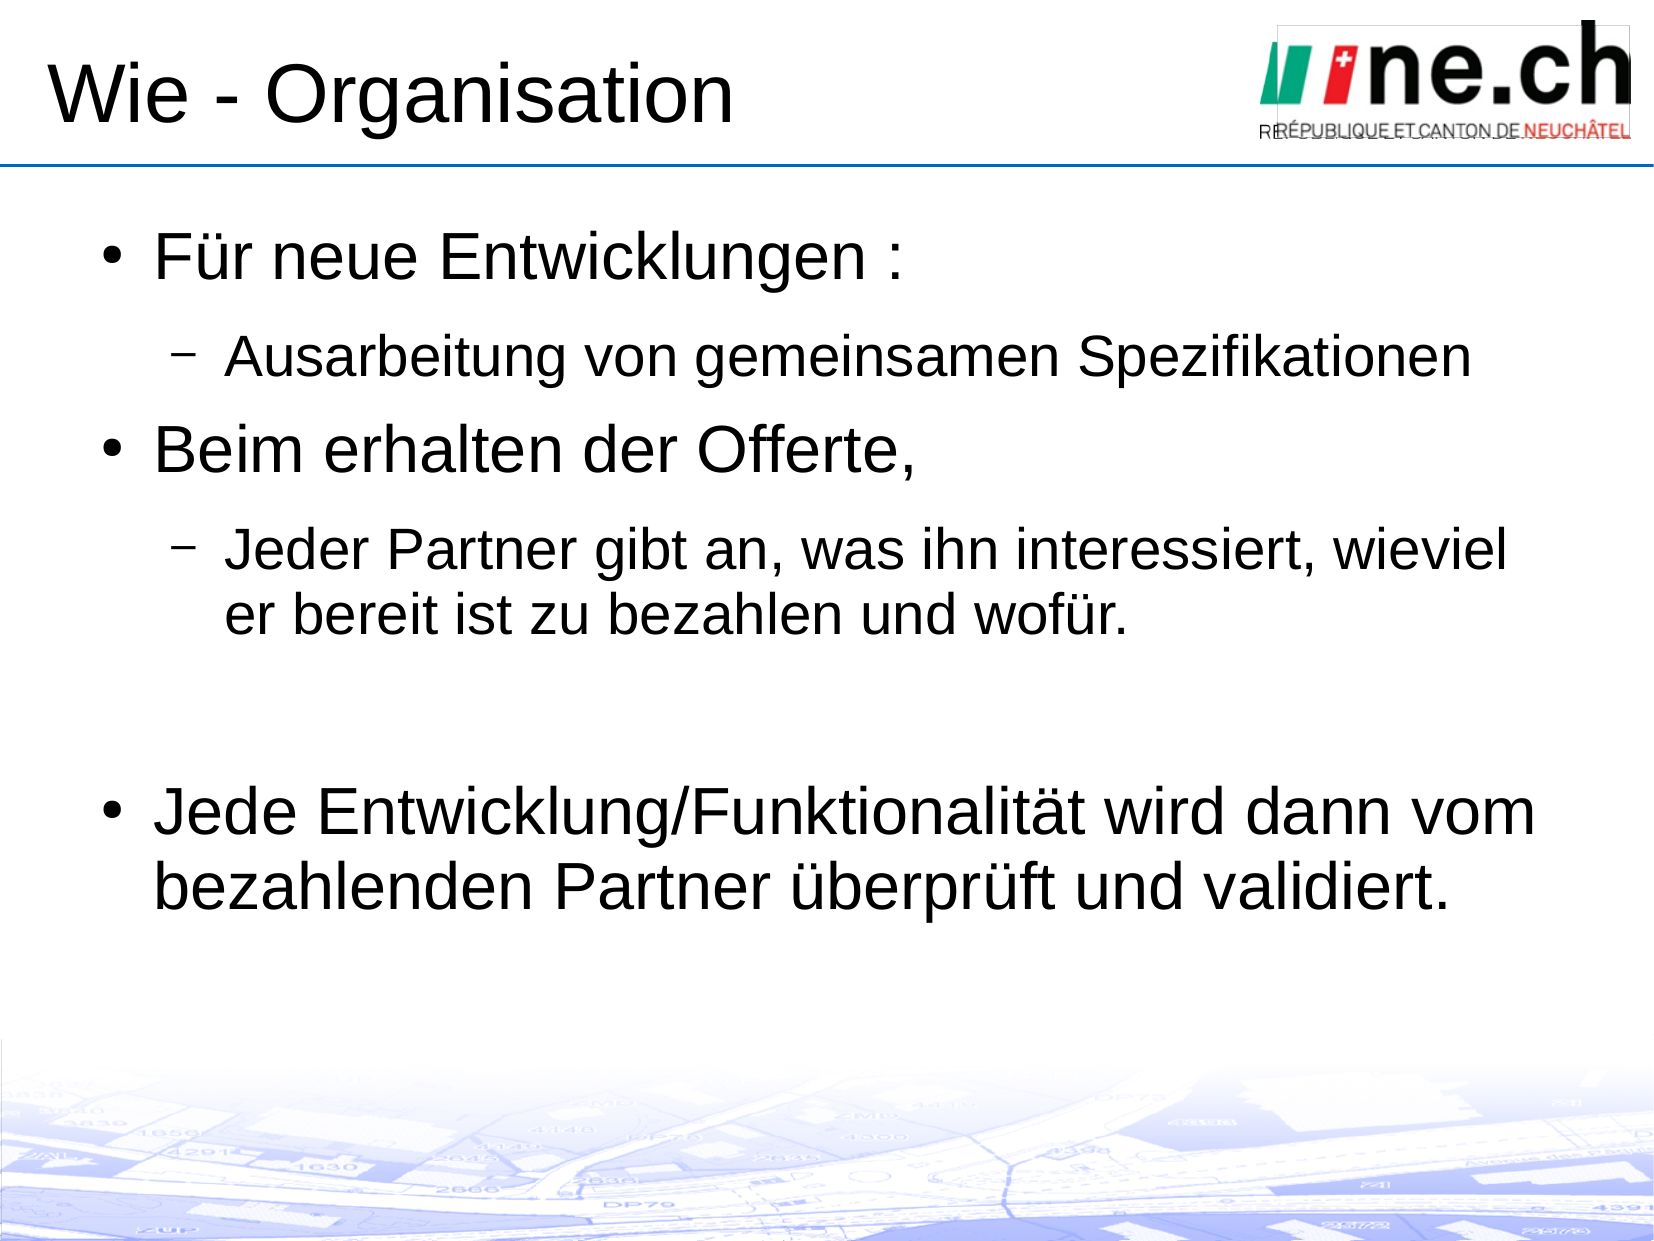

# Wie - Organisation
Für neue Entwicklungen :
Ausarbeitung von gemeinsamen Spezifikationen
Beim erhalten der Offerte,
Jeder Partner gibt an, was ihn interessiert, wieviel er bereit ist zu bezahlen und wofür.
Jede Entwicklung/Funktionalität wird dann vom bezahlenden Partner überprüft und validiert.